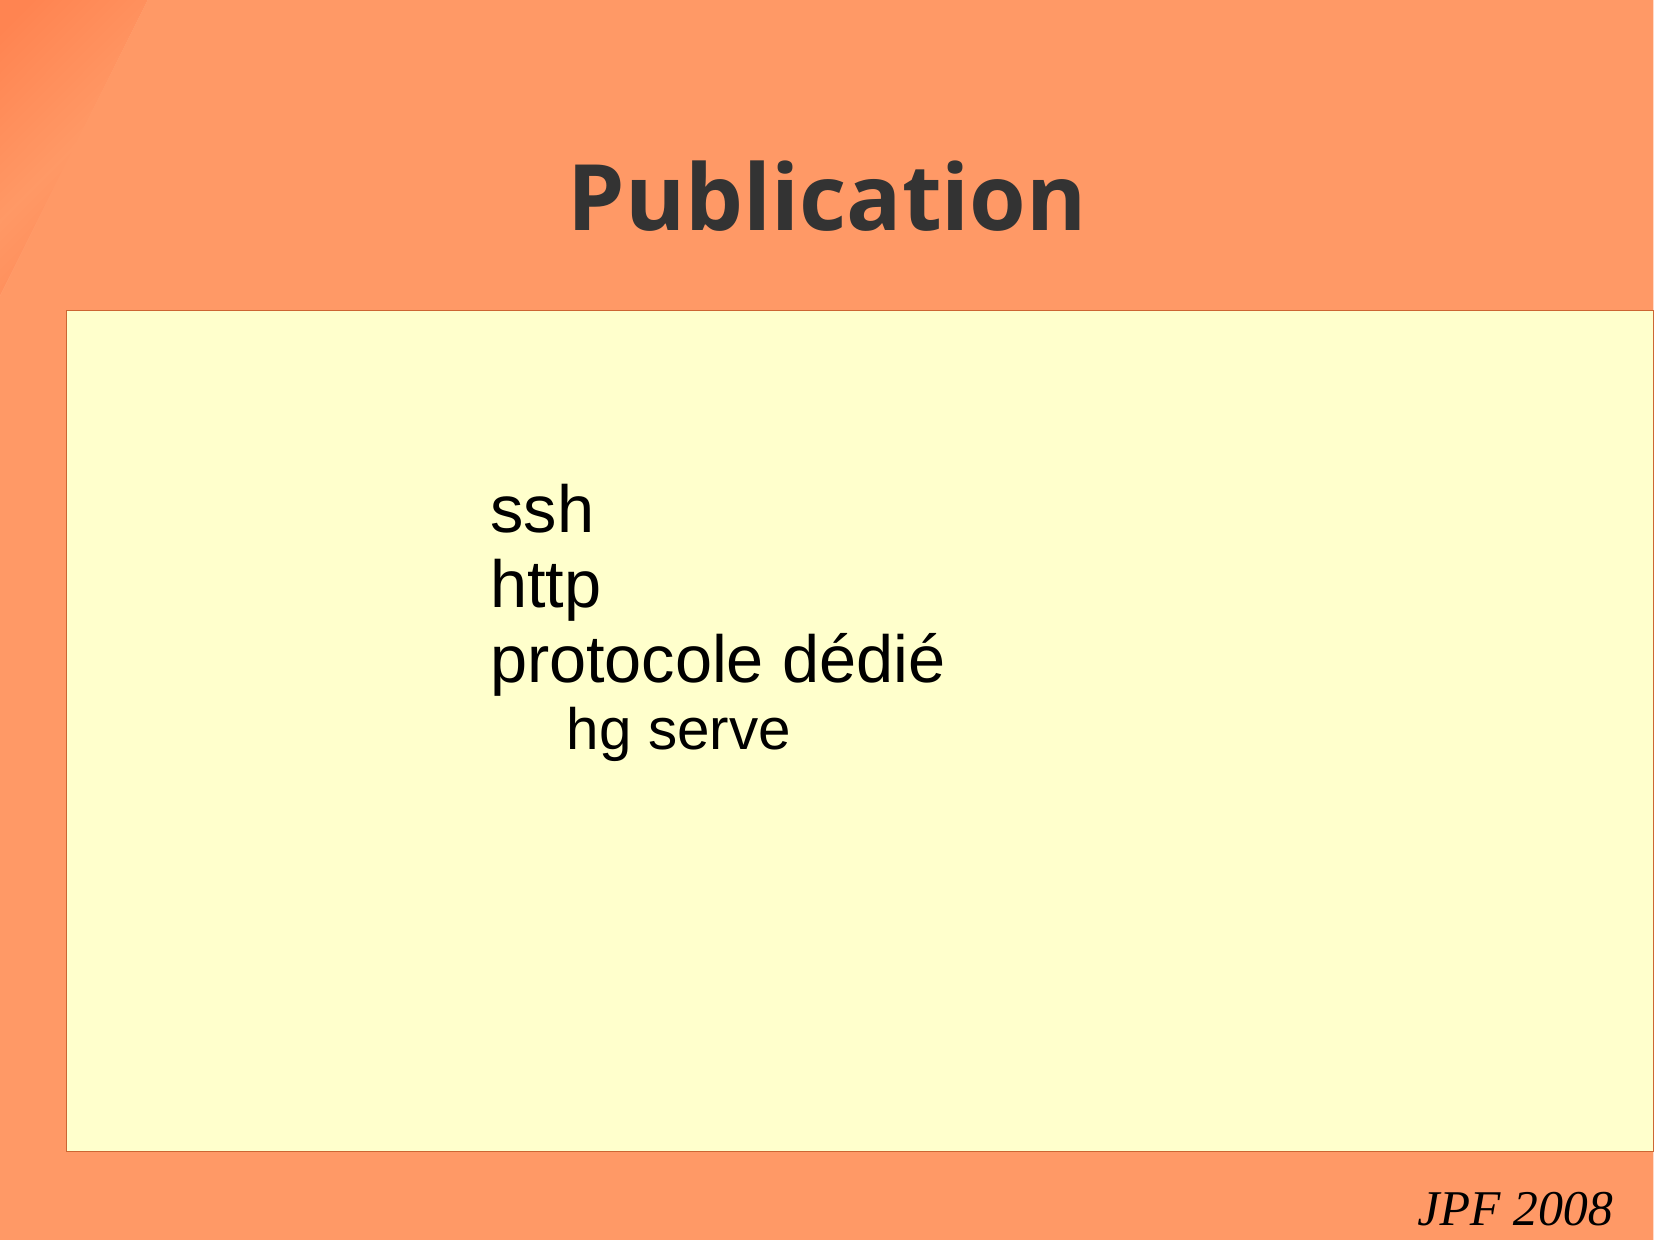

# Publication
ssh
http
protocole dédié
hg serve